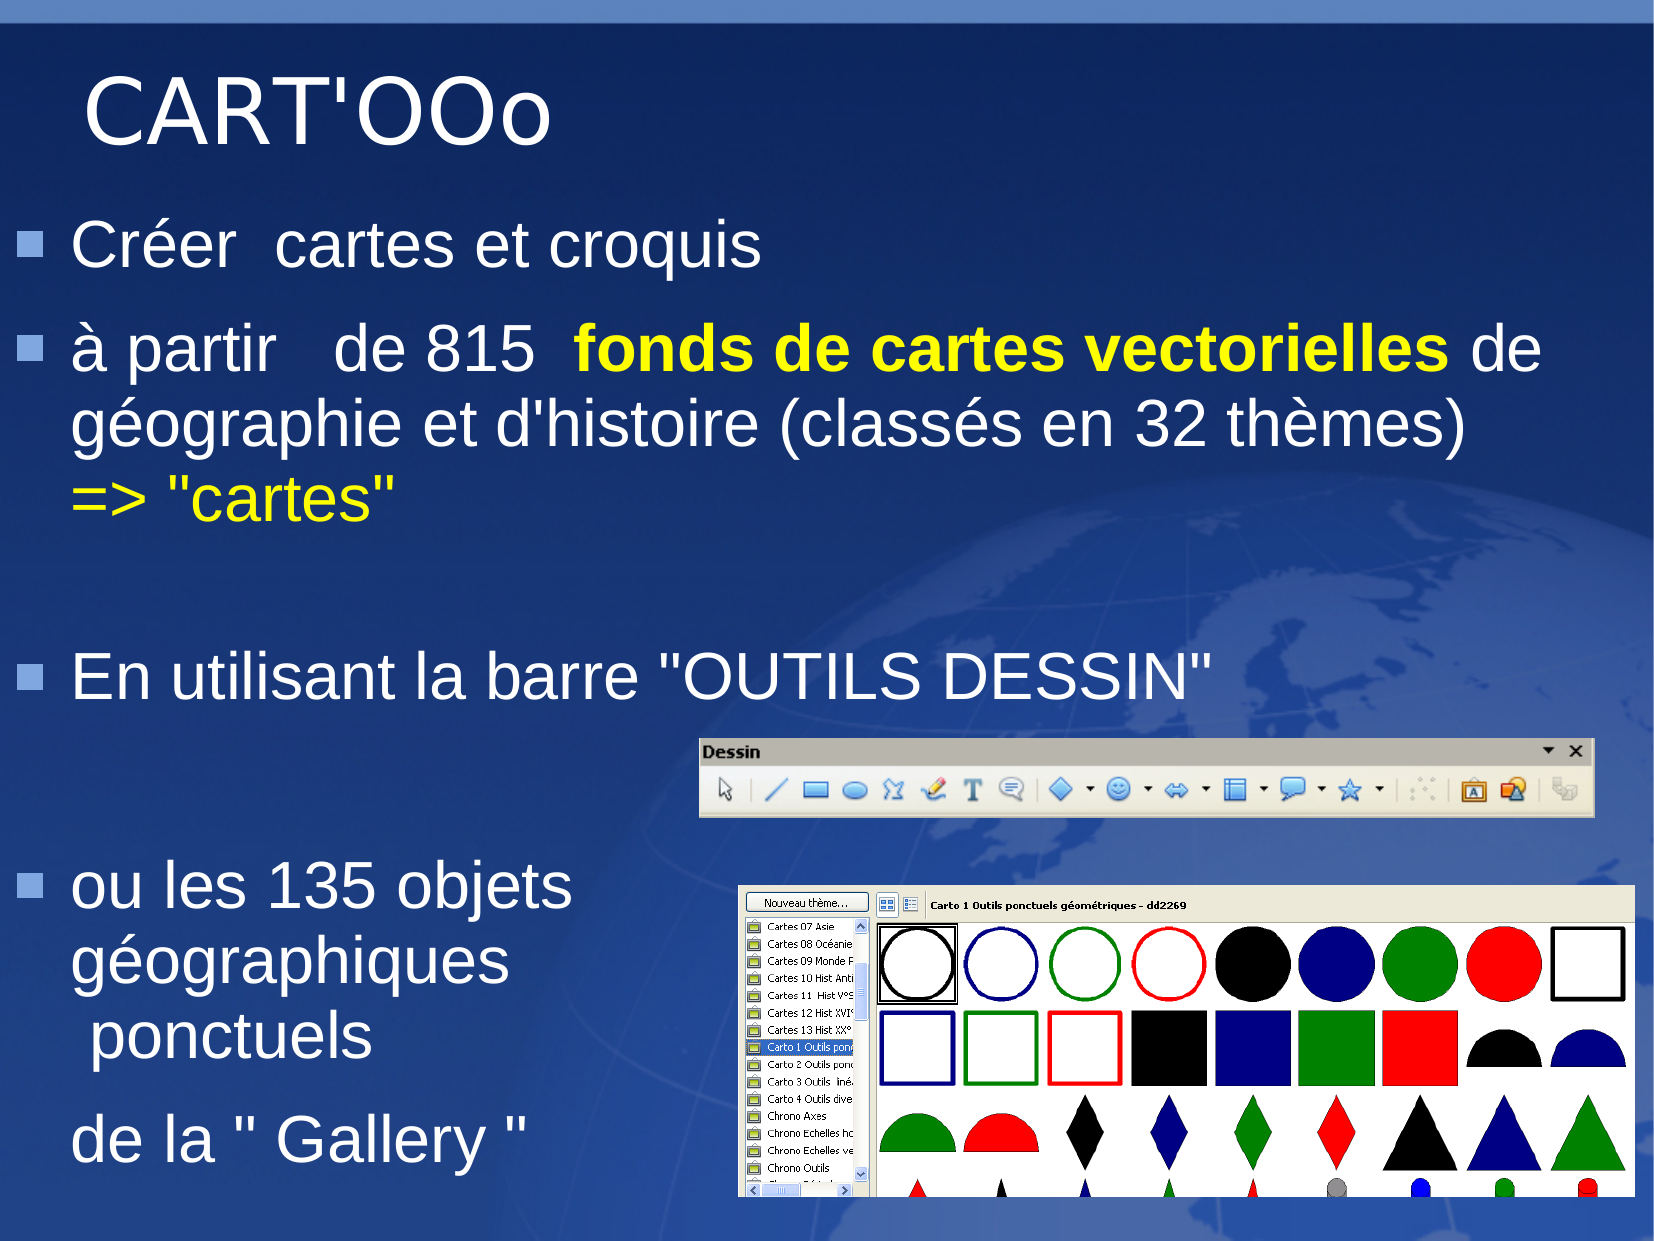

# CART'OOo
Créer cartes et croquis
à partir de 815 fonds de cartes vectorielles de géographie et d'histoire (classés en 32 thèmes)
=> "cartes"
En utilisant la barre "OUTILS DESSIN"
ou les 135 objets
géographiques
 ponctuels
de la " Gallery "